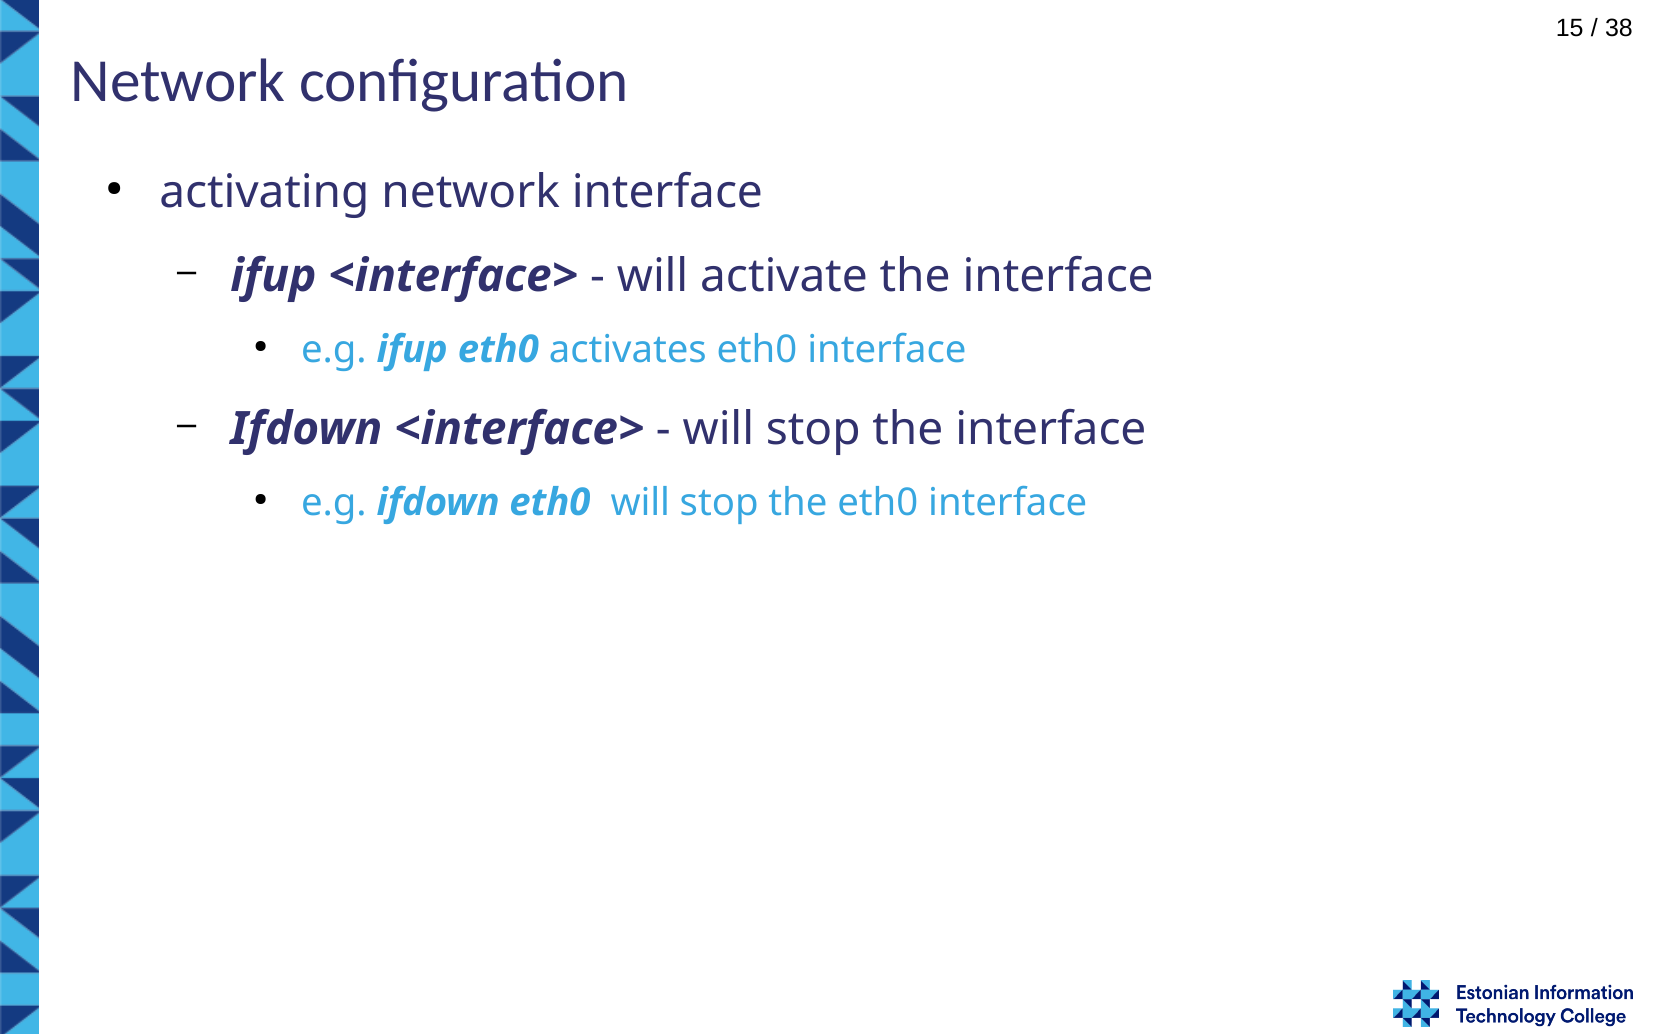

# Network configuration
activating network interface
ifup <interface> - will activate the interface
e.g. ifup eth0 activates eth0 interface
Ifdown <interface> - will stop the interface
e.g. ifdown eth0 will stop the eth0 interface